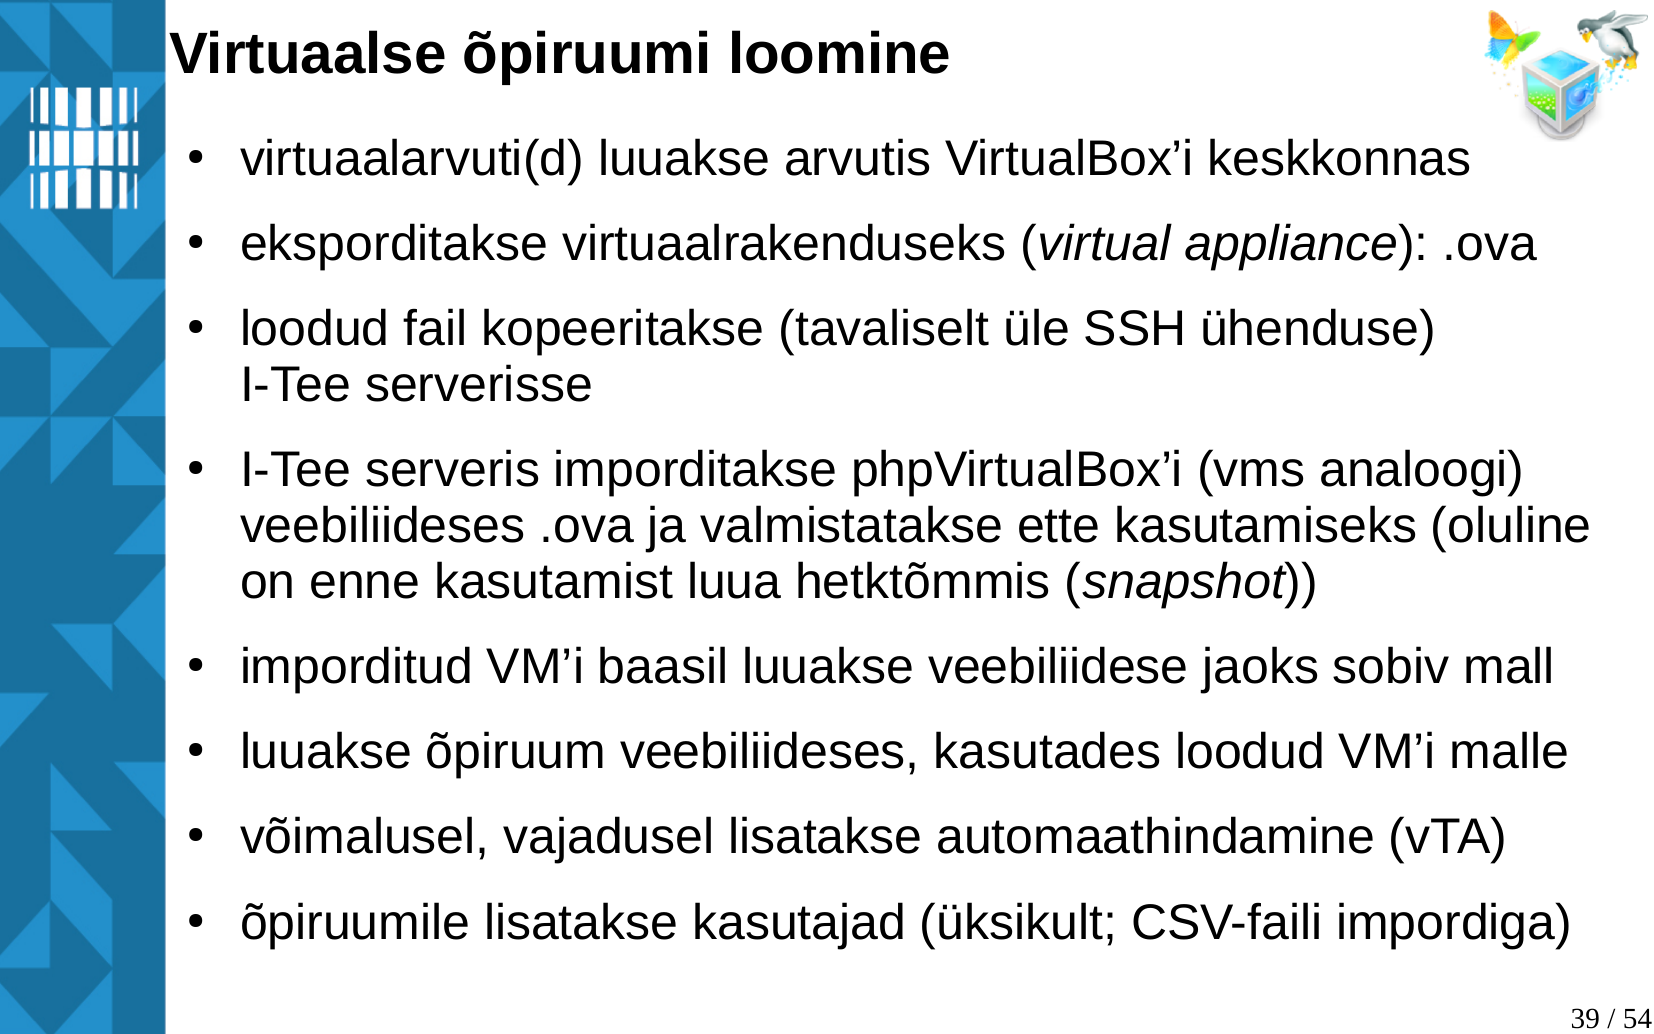

# Virtuaalse õpiruumi loomine
virtuaalarvuti(d) luuakse arvutis VirtualBox’i keskkonnas
eksporditakse virtuaalrakenduseks (virtual appliance): .ova
loodud fail kopeeritakse (tavaliselt üle SSH ühenduse)
I-Tee serverisse
I-Tee serveris imporditakse phpVirtualBox’i (vms analoogi) veebiliideses .ova ja valmistatakse ette kasutamiseks (oluline on enne kasutamist luua hetktõmmis (snapshot))
imporditud VM’i baasil luuakse veebiliidese jaoks sobiv mall
luuakse õpiruum veebiliideses, kasutades loodud VM’i malle
võimalusel, vajadusel lisatakse automaathindamine (vTA)
õpiruumile lisatakse kasutajad (üksikult; CSV-faili impordiga)
39